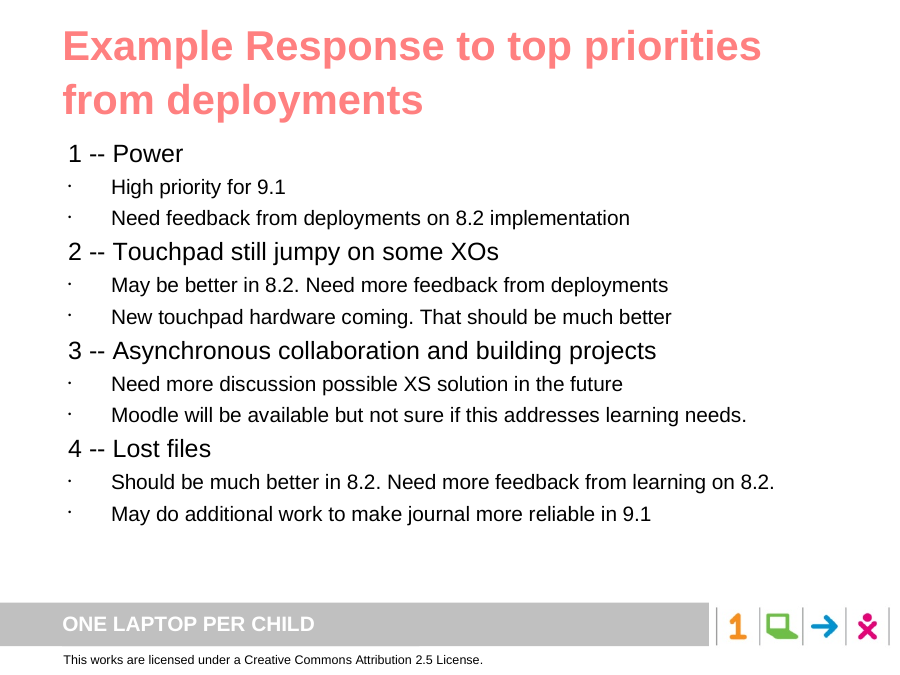

Example Response to top priorities from deployments
1 -- Power
High priority for 9.1
Need feedback from deployments on 8.2 implementation
2 -- Touchpad still jumpy on some XOs
May be better in 8.2. Need more feedback from deployments
New touchpad hardware coming. That should be much better
3 -- Asynchronous collaboration and building projects
Need more discussion possible XS solution in the future
Moodle will be available but not sure if this addresses learning needs.
4 -- Lost files
Should be much better in 8.2. Need more feedback from learning on 8.2.
May do additional work to make journal more reliable in 9.1